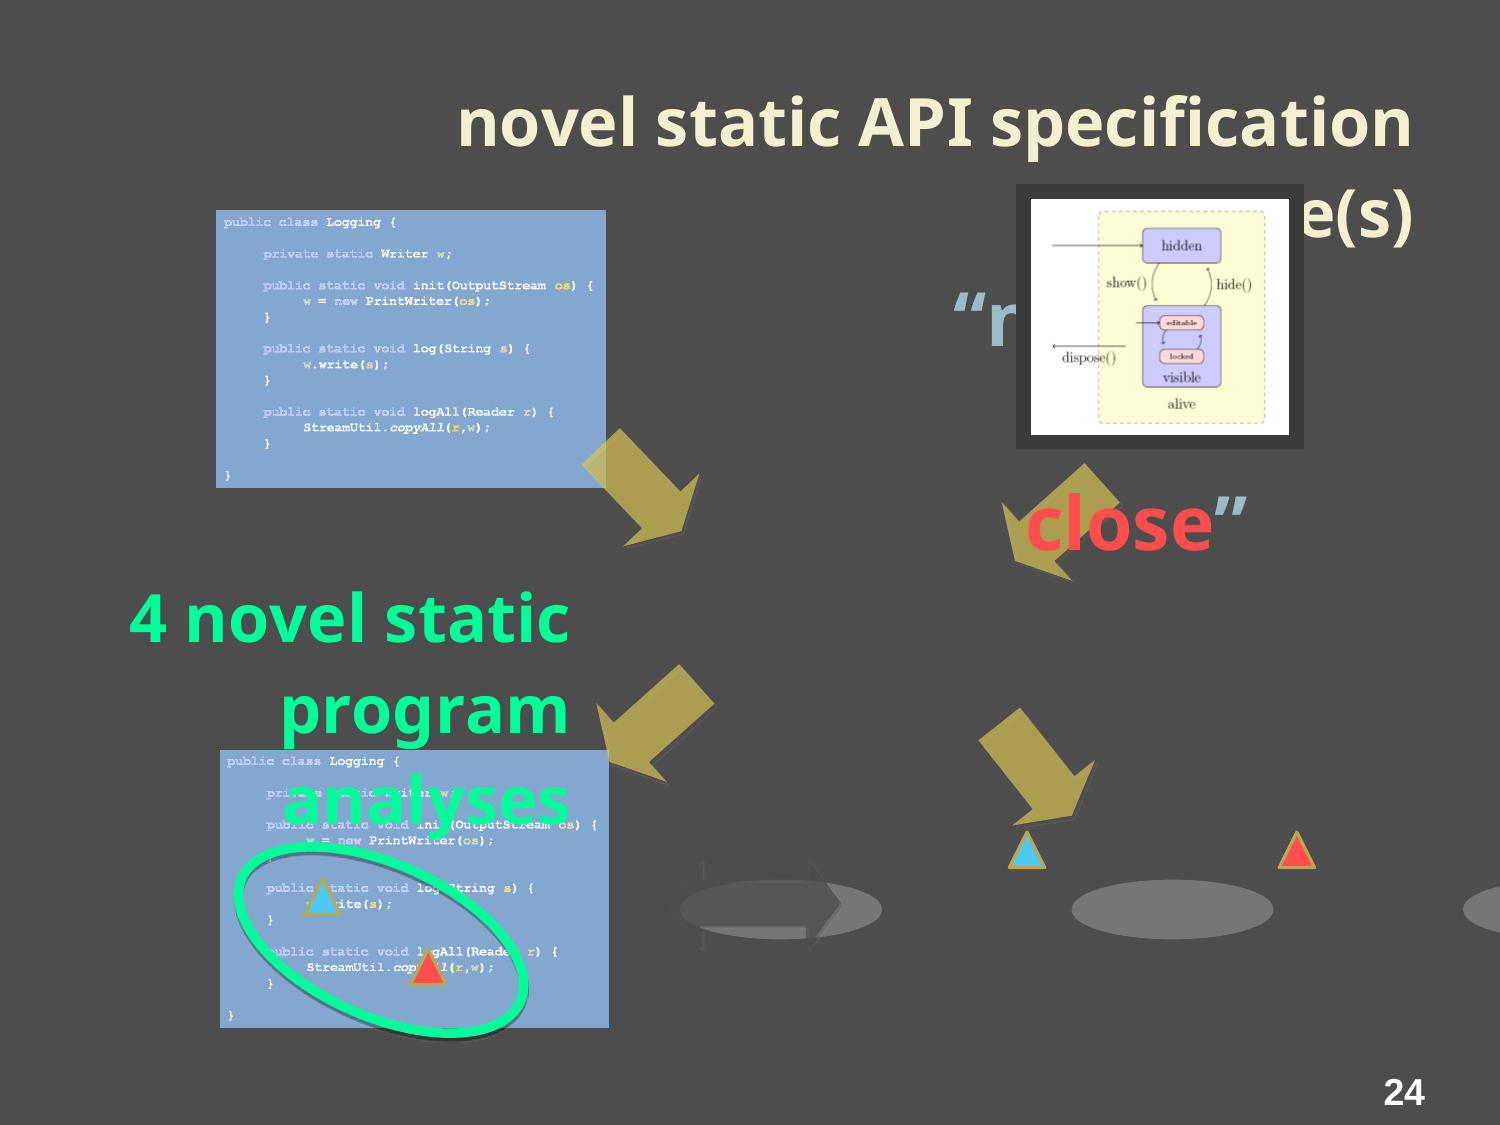

novel static API specification language(s)
“no write
after close”
4 novel static
program analyses
24